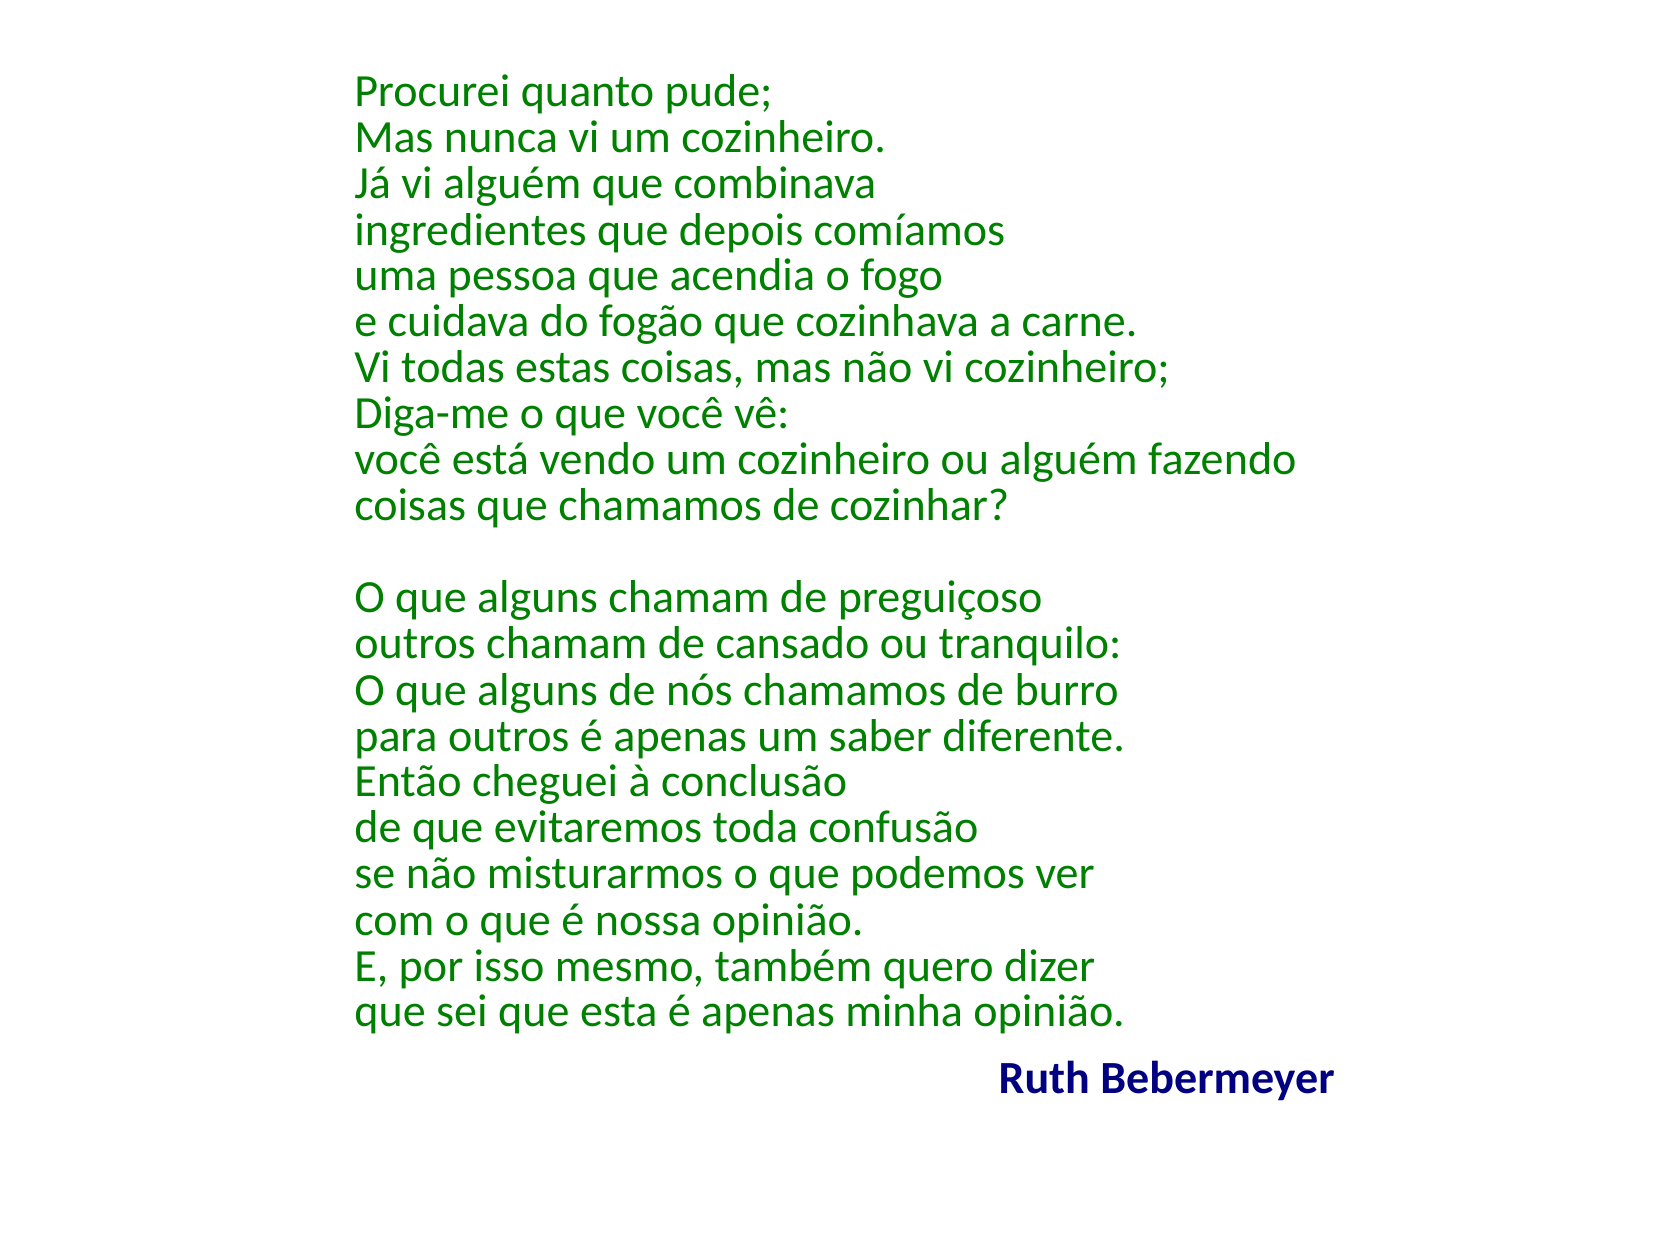

# Procurei quanto pude; Mas nunca vi um cozinheiro. Já vi alguém que combinava ingredientes que depois comíamos uma pessoa que acendia o fogo e cuidava do fogão que cozinhava a carne. Vi todas estas coisas, mas não vi cozinheiro; Diga-me o que você vê: você está vendo um cozinheiro ou alguém fazendo coisas que chamamos de cozinhar? O que alguns chamam de preguiçoso outros chamam de cansado ou tranquilo: O que alguns de nós chamamos de burro para outros é apenas um saber diferente. Então cheguei à conclusão de que evitaremos toda confusão se não misturarmos o que podemos ver com o que é nossa opinião. E, por isso mesmo, também quero dizer que sei que esta é apenas minha opinião.
Ruth Bebermeyer